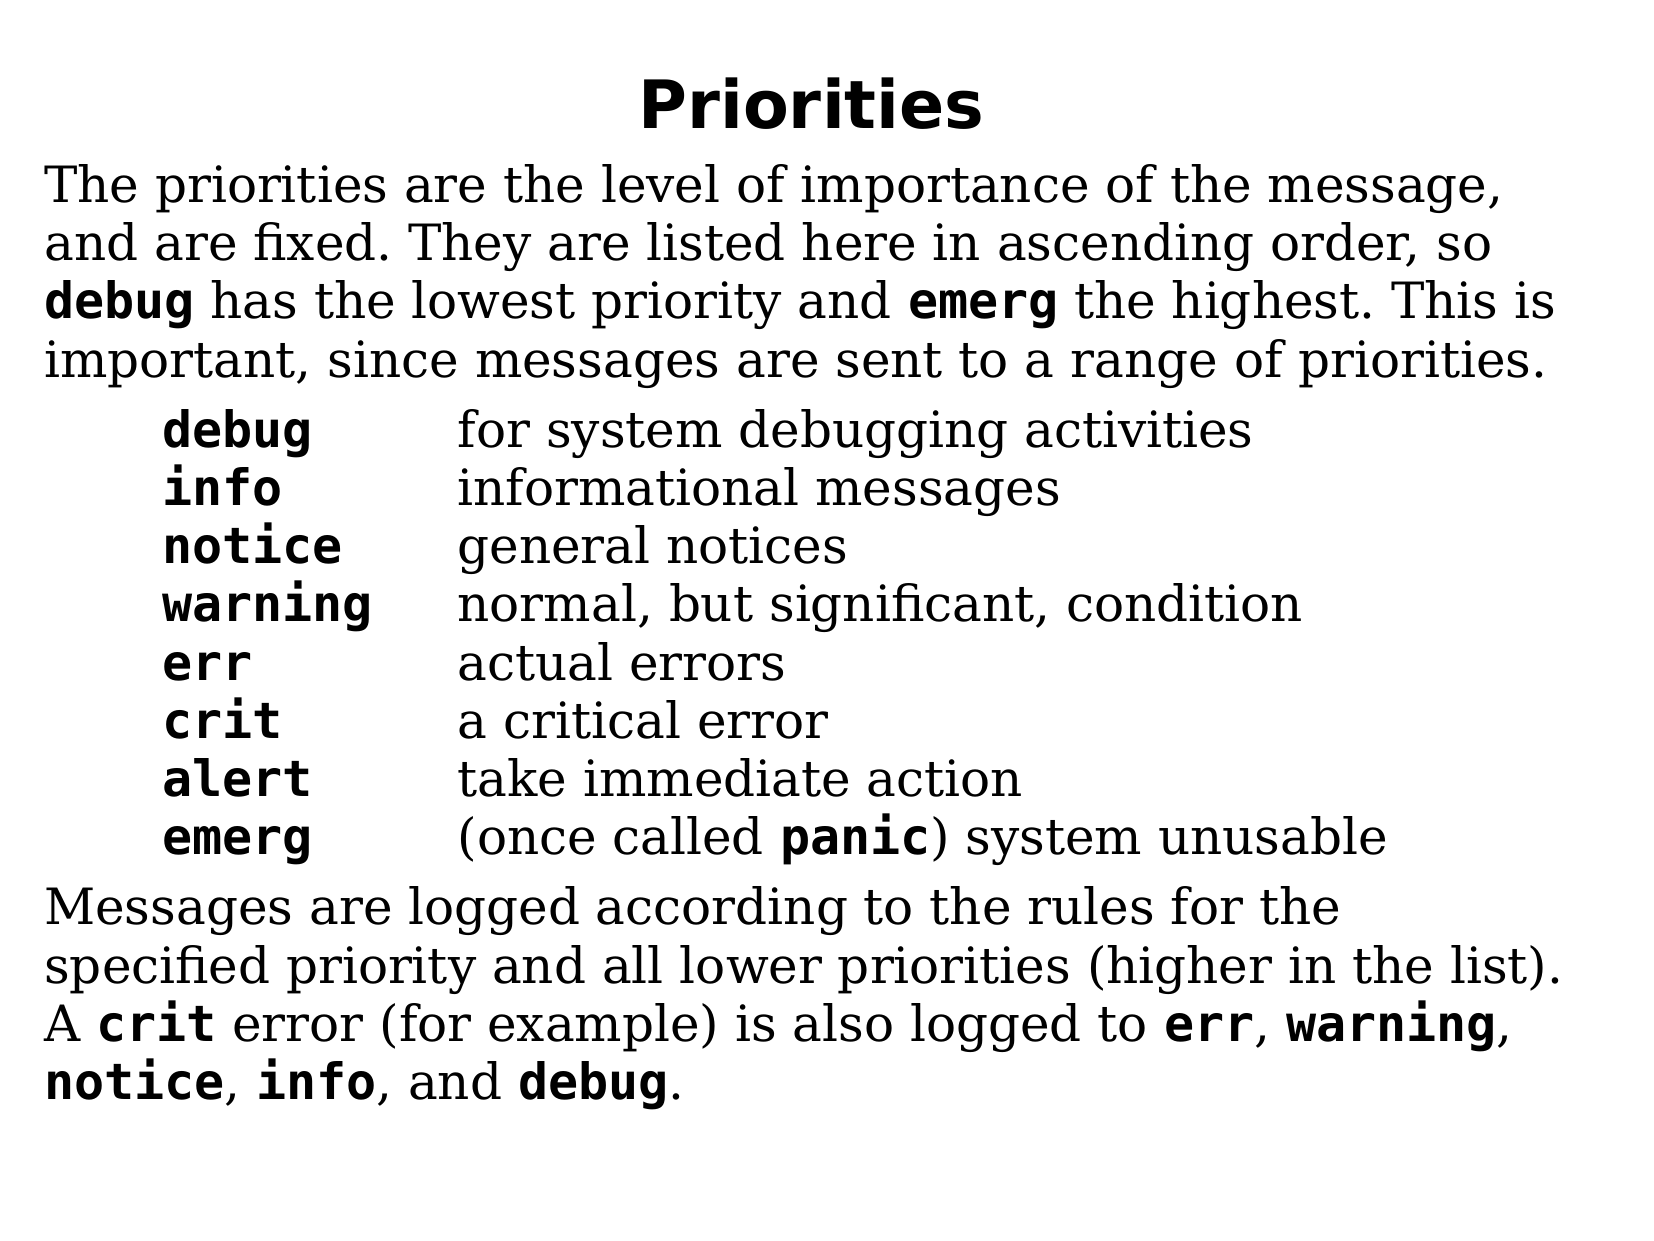

Priorities
The priorities are the level of importance of the message, and are fixed. They are listed here in ascending order, so debug has the lowest priority and emerg the highest. This is important, since messages are sent to a range of priorities.
debug		for system debugging activities
info			informational messages
notice		general notices
warning		normal, but significant, condition
err			actual errors
crit			a critical error
alert		take immediate action
emerg		(once called panic) system unusable
Messages are logged according to the rules for the specified priority and all lower priorities (higher in the list). A crit error (for example) is also logged to err, warning, notice, info, and debug.